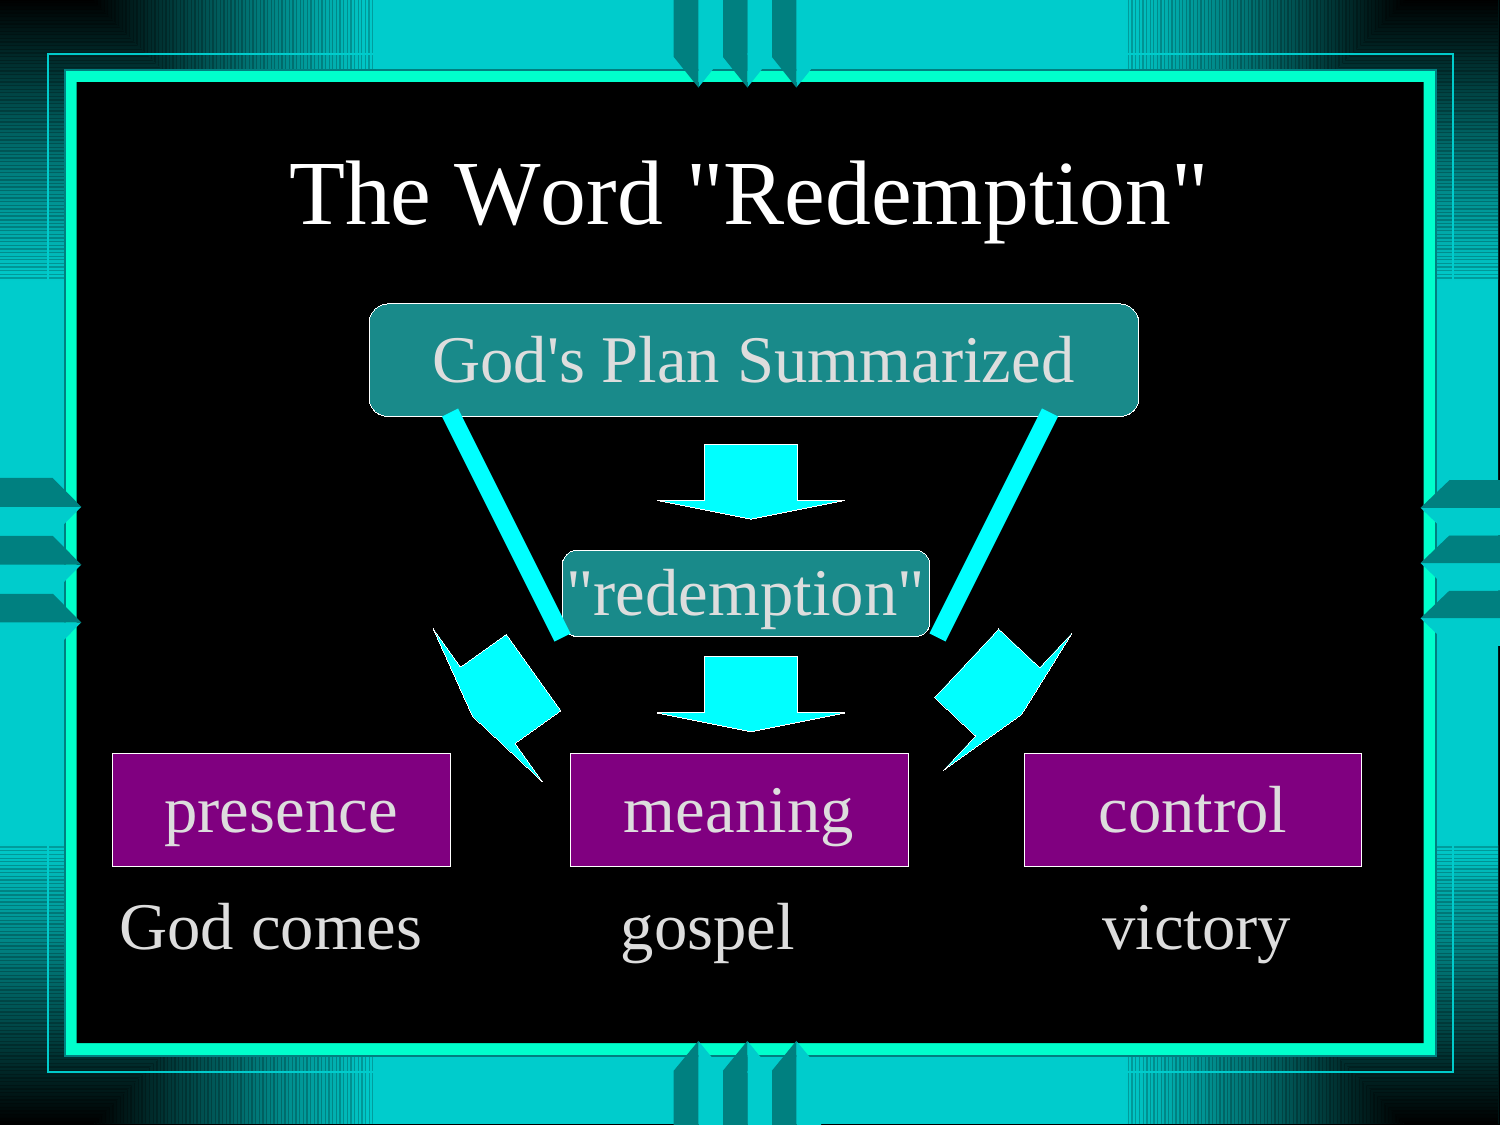

# The Word "Redemption"
God's Plan Summarized
"redemption"
control
victory
presence
God comes
meaning
gospel